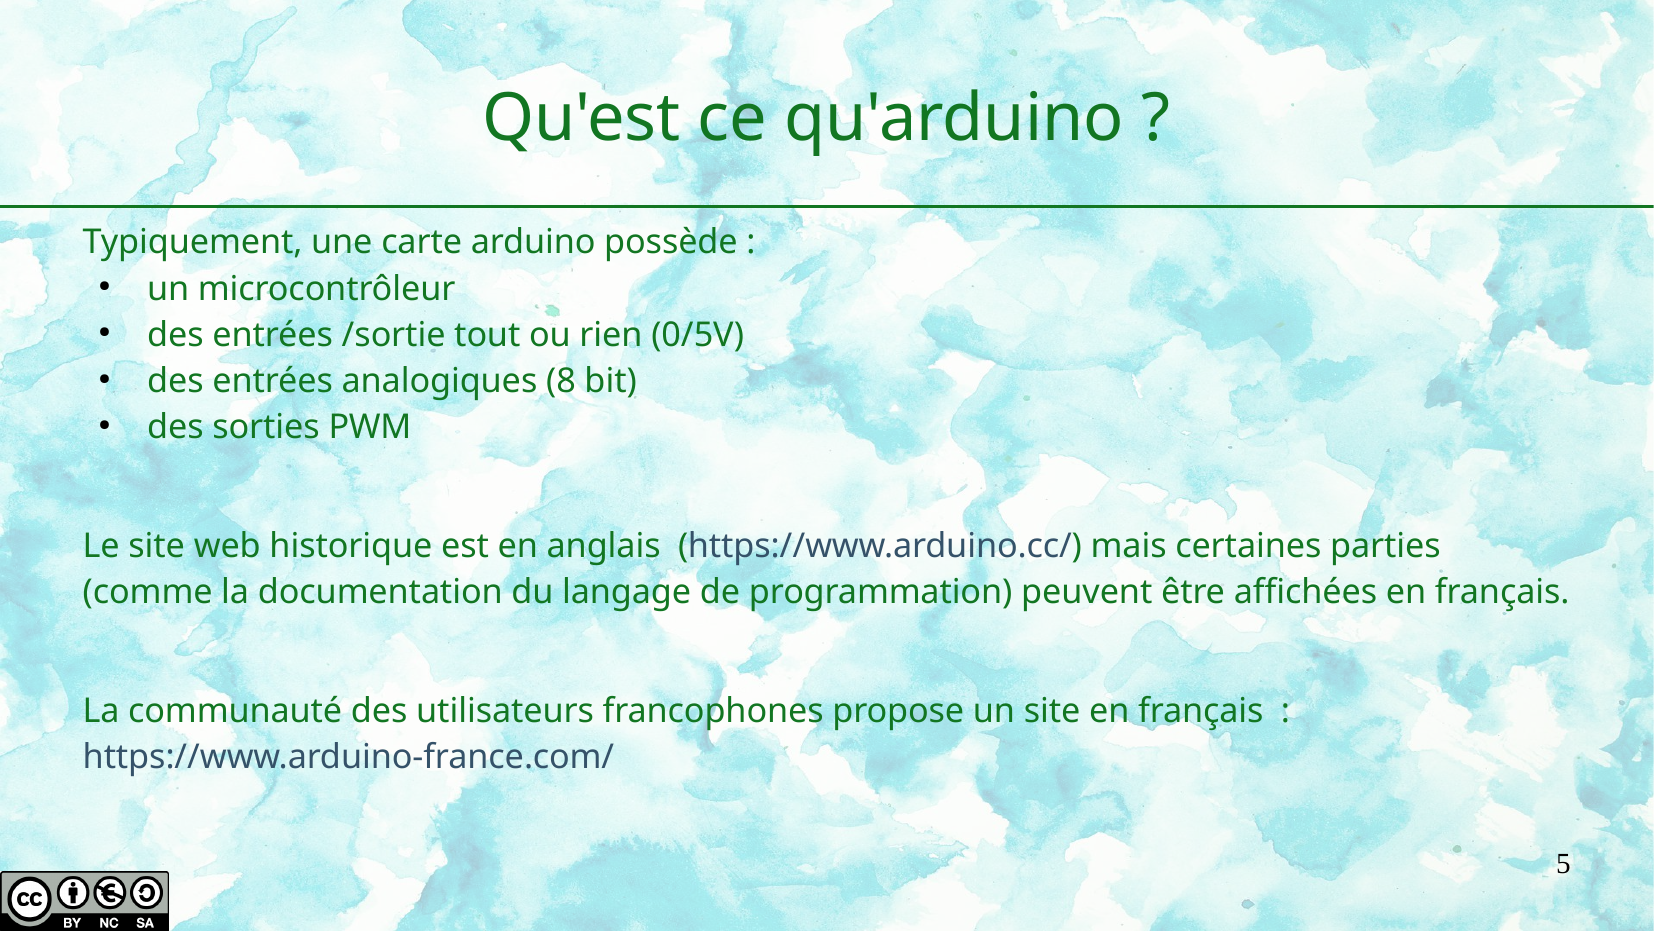

# Qu'est ce qu'arduino ?
Typiquement, une carte arduino possède :
un microcontrôleur
des entrées /sortie tout ou rien (0/5V)
des entrées analogiques (8 bit)
des sorties PWM
Le site web historique est en anglais  (https://www.arduino.cc/) mais certaines parties (comme la documentation du langage de programmation) peuvent être affichées en français.
La communauté des utilisateurs francophones propose un site en français : https://www.arduino-france.com/
5